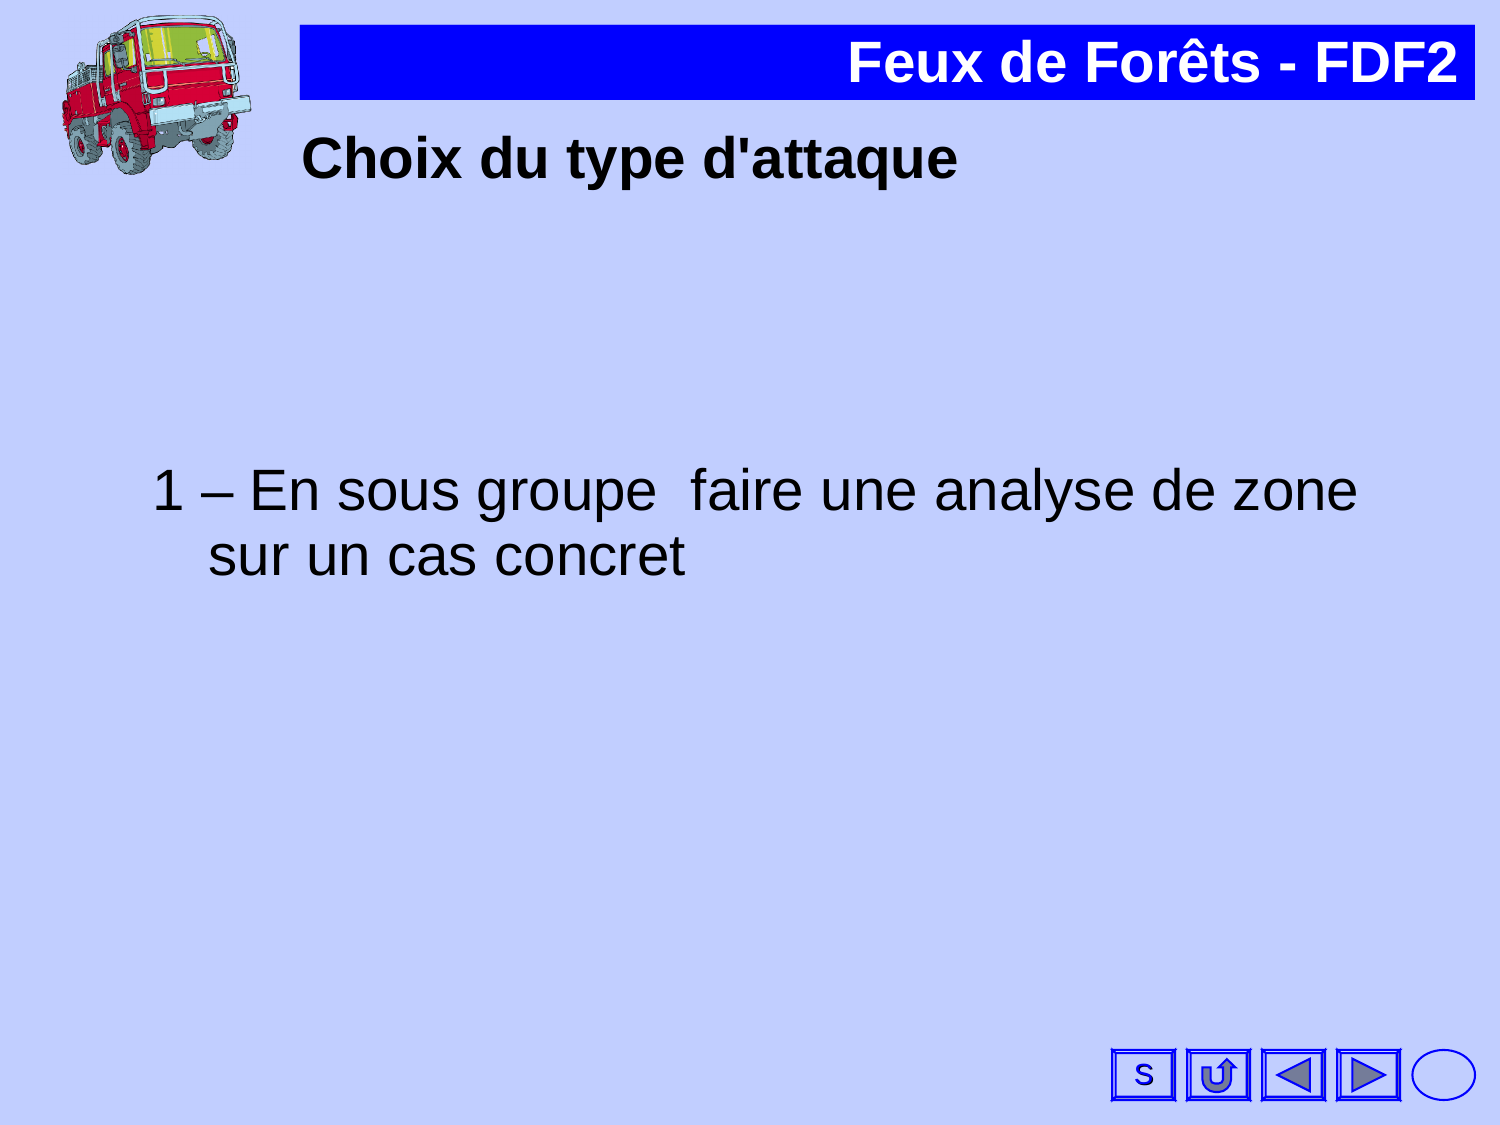

Feux de Forêts - FDF2
Choix du type d'attaque
# 1 – En sous groupe faire une analyse de zone sur un cas concret